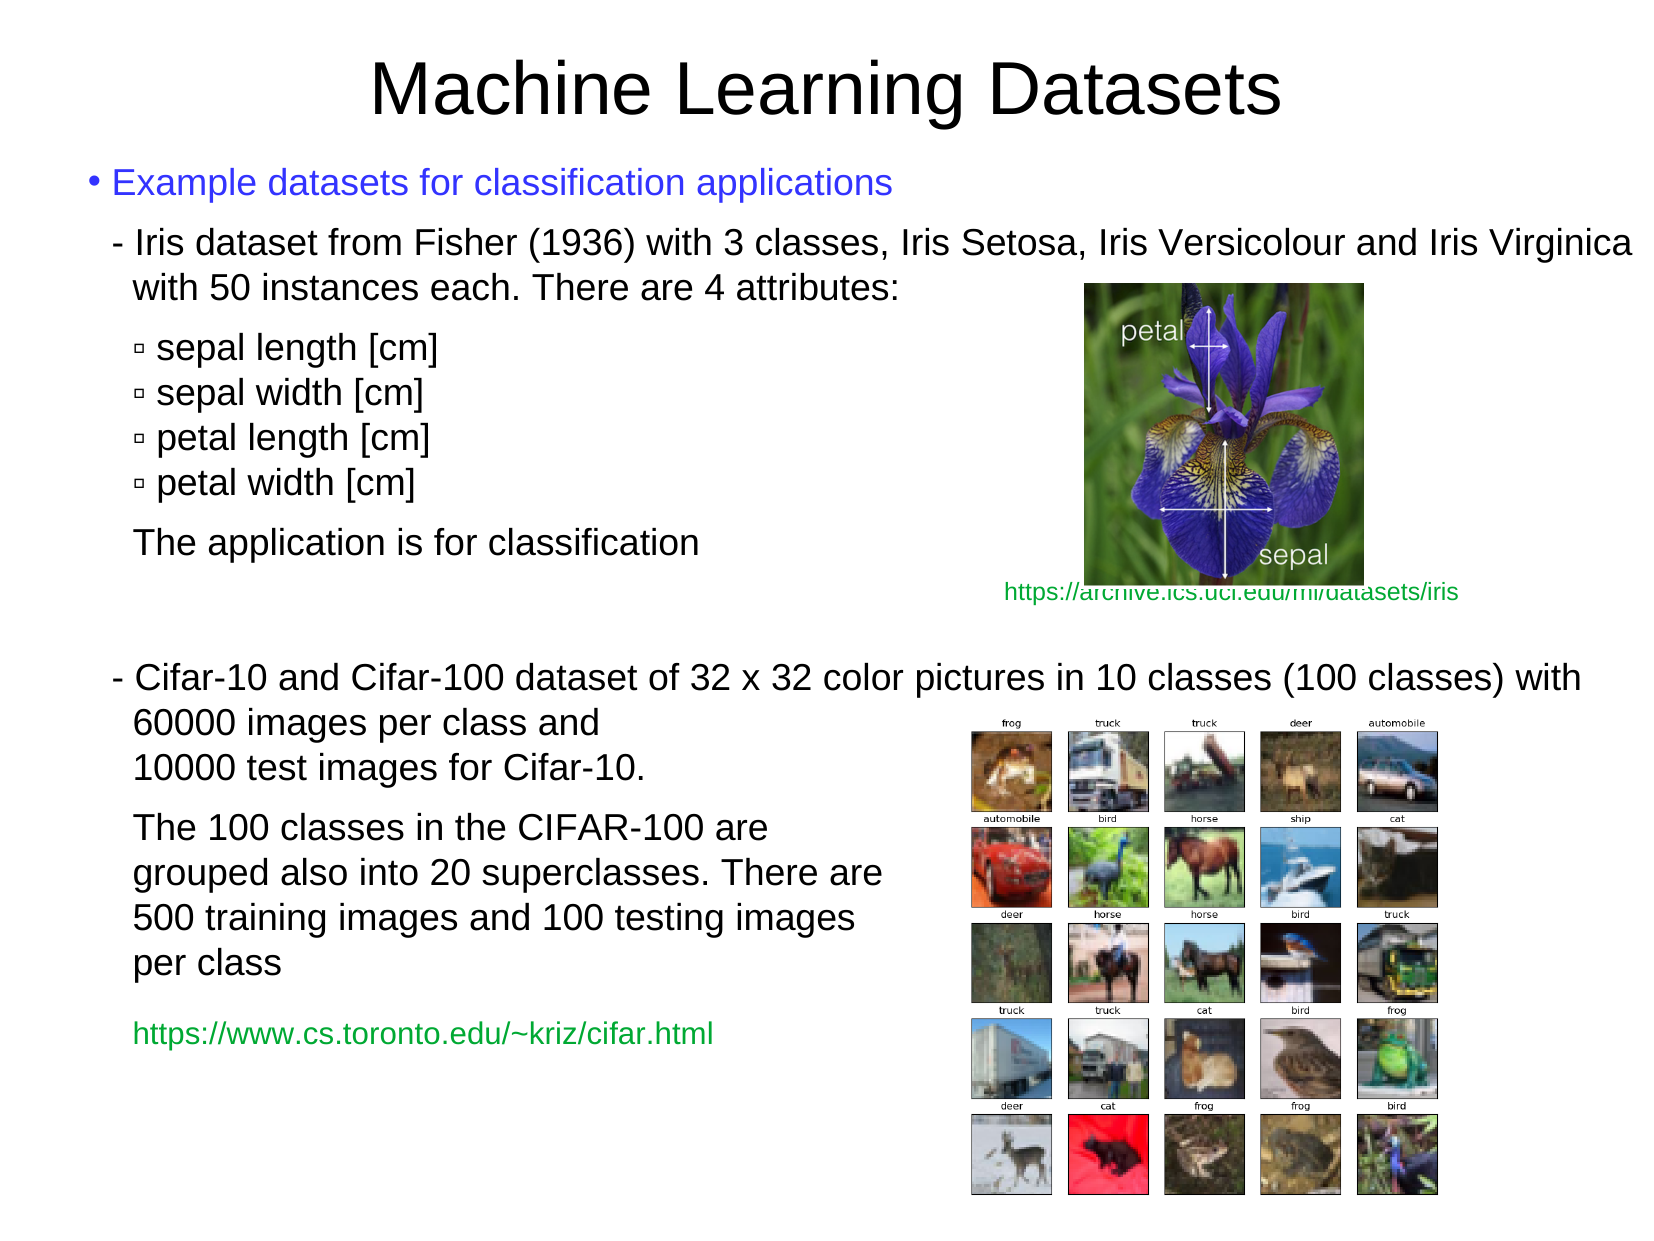

# Machine Learning Datasets
 Example datasets for classification applications
 - Iris dataset from Fisher (1936) with 3 classes, Iris Setosa, Iris Versicolour and Iris Virginica
 with 50 instances each. There are 4 attributes:
 ▫ sepal length [cm]
 ▫ sepal width [cm]
 ▫ petal length [cm]
 ▫ petal width [cm]
 The application is for classification
 https://archive.ics.uci.edu/ml/datasets/iris
 - Cifar-10 and Cifar-100 dataset of 32 x 32 color pictures in 10 classes (100 classes) with
 60000 images per class and
 10000 test images for Cifar-10.
 The 100 classes in the CIFAR-100 are
 grouped also into 20 superclasses. There are
 500 training images and 100 testing images
 per class
 https://www.cs.toronto.edu/~kriz/cifar.html